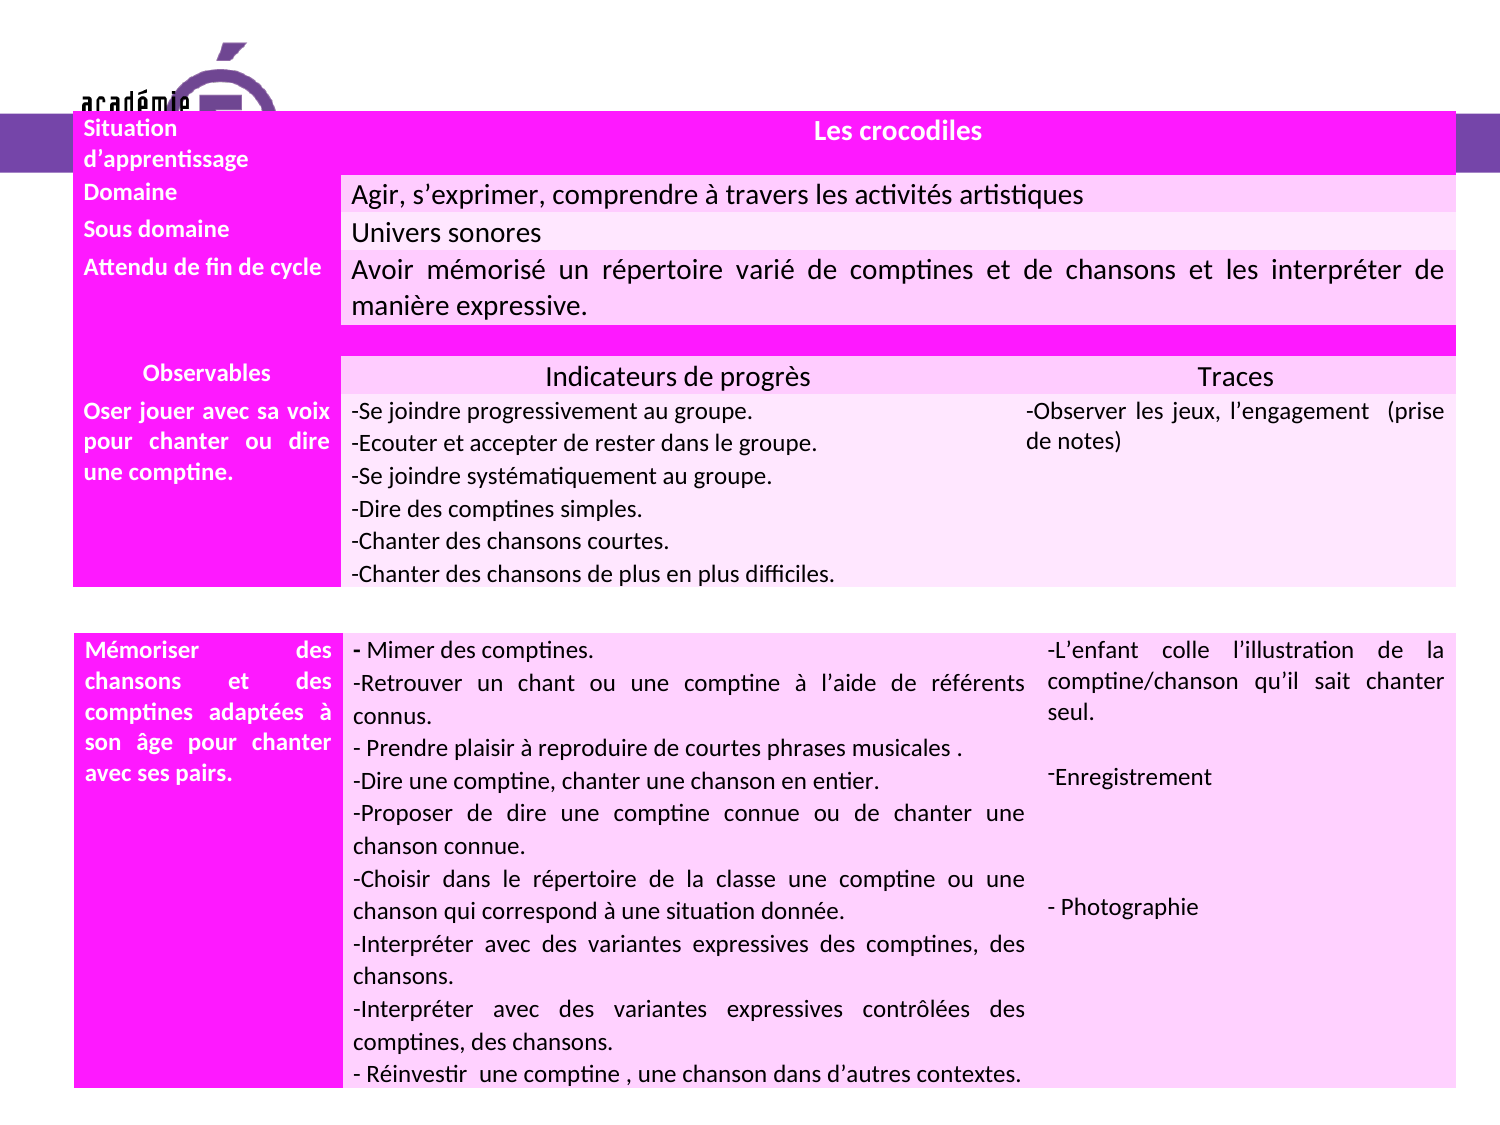

| Situation d’apprentissage | Les crocodiles | |
| --- | --- | --- |
| Domaine | Agir, s’exprimer, comprendre à travers les activités artistiques | |
| Sous domaine | Univers sonores | |
| Attendu de fin de cycle | Avoir mémorisé un répertoire varié de comptines et de chansons et les interpréter de manière expressive. | |
| | | |
| Observables | Indicateurs de progrès | Traces |
| Oser jouer avec sa voix pour chanter ou dire une comptine. | -Se joindre progressivement au groupe. -Ecouter et accepter de rester dans le groupe. -Se joindre systématiquement au groupe. -Dire des comptines simples. -Chanter des chansons courtes. -Chanter des chansons de plus en plus difficiles. | -Observer les jeux, l’engagement (prise de notes) |
| Mémoriser des chansons et des comptines adaptées à son âge pour chanter avec ses pairs. | - Mimer des comptines. -Retrouver un chant ou une comptine à l’aide de référents connus. - Prendre plaisir à reproduire de courtes phrases musicales . -Dire une comptine, chanter une chanson en entier. -Proposer de dire une comptine connue ou de chanter une chanson connue. -Choisir dans le répertoire de la classe une comptine ou une chanson qui correspond à une situation donnée. -Interpréter avec des variantes expressives des comptines, des chansons. -Interpréter avec des variantes expressives contrôlées des comptines, des chansons. - Réinvestir une comptine , une chanson dans d’autres contextes. | -L’enfant colle l’illustration de la comptine/chanson qu’il sait chanter seul.   Enregistrement - Photographie |
| --- | --- | --- |